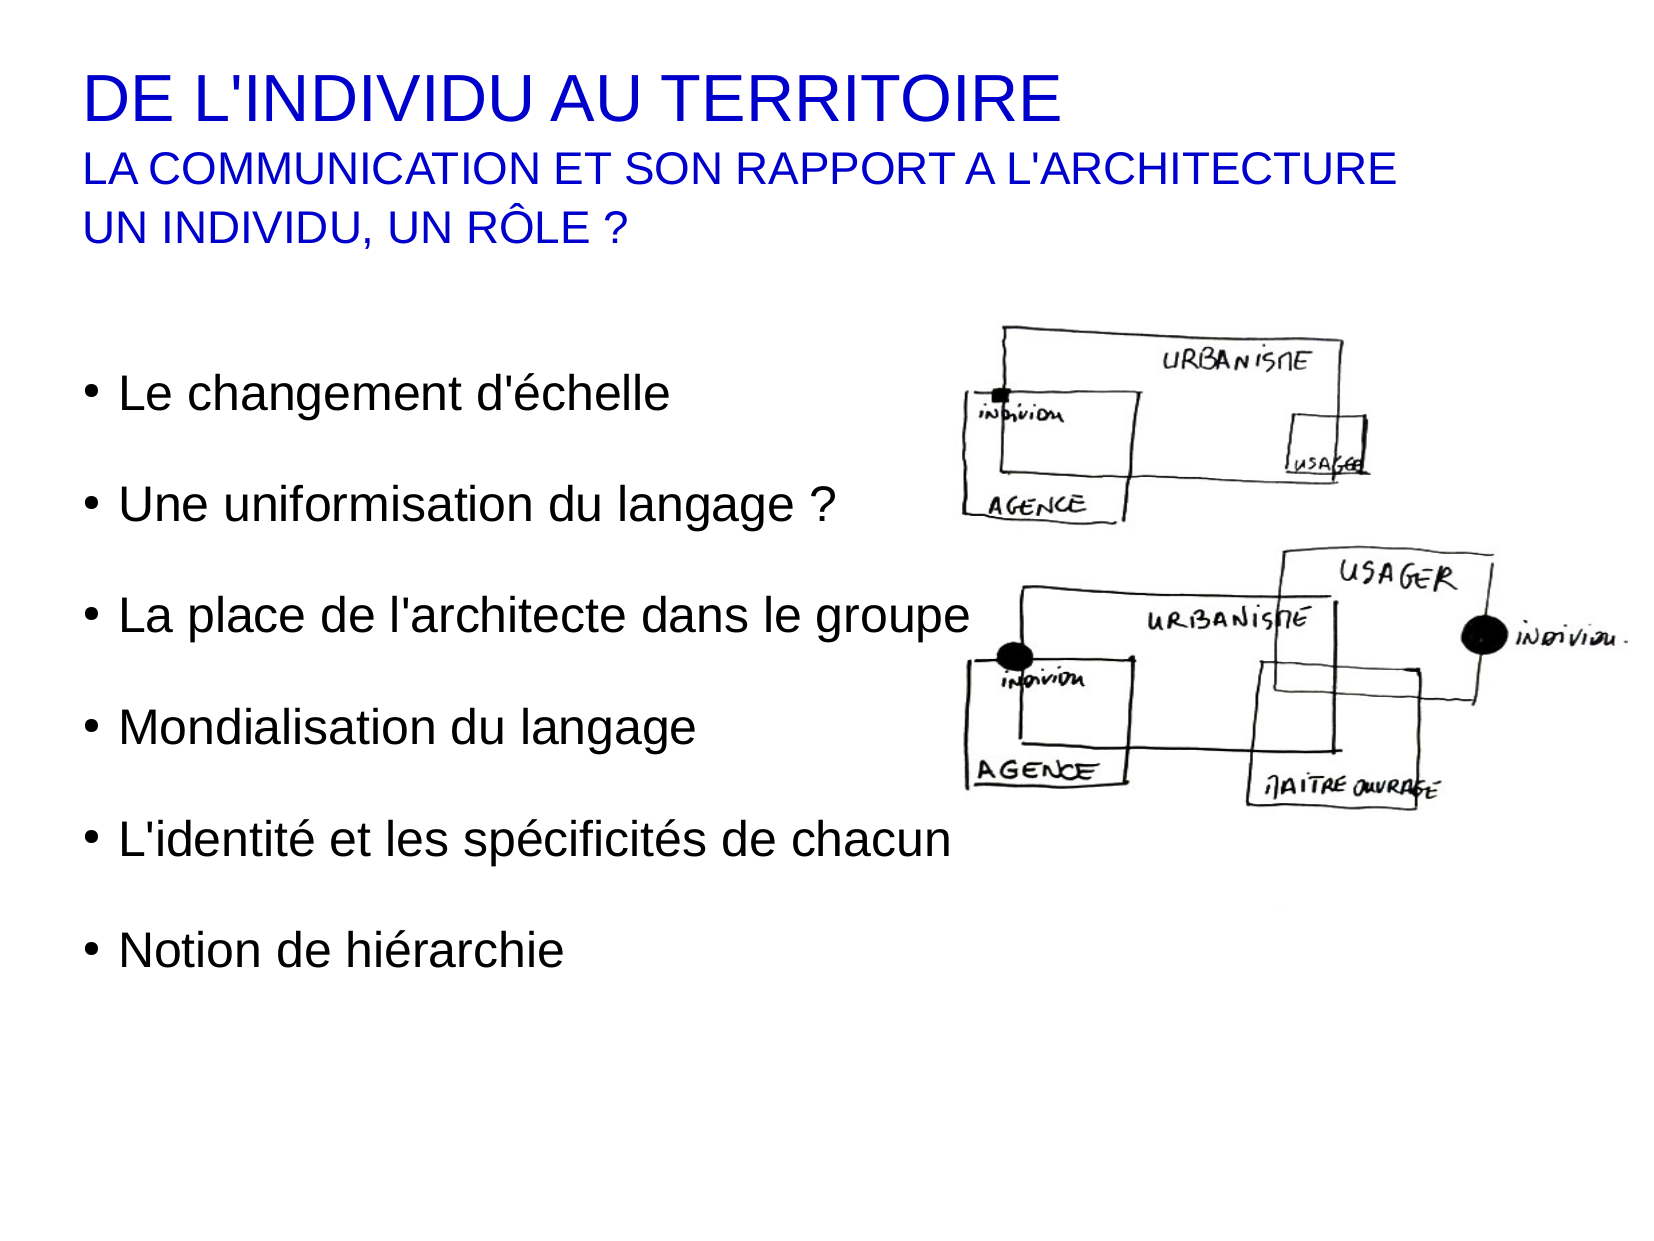

# DE L'INDIVIDU AU TERRITOIRE
LA COMMUNICATION ET SON RAPPORT A L'ARCHITECTURE
UN INDIVIDU, UN RÔLE ?
Le changement d'échelle
Une uniformisation du langage ?
La place de l'architecte dans le groupe
Mondialisation du langage
L'identité et les spécificités de chacun
Notion de hiérarchie